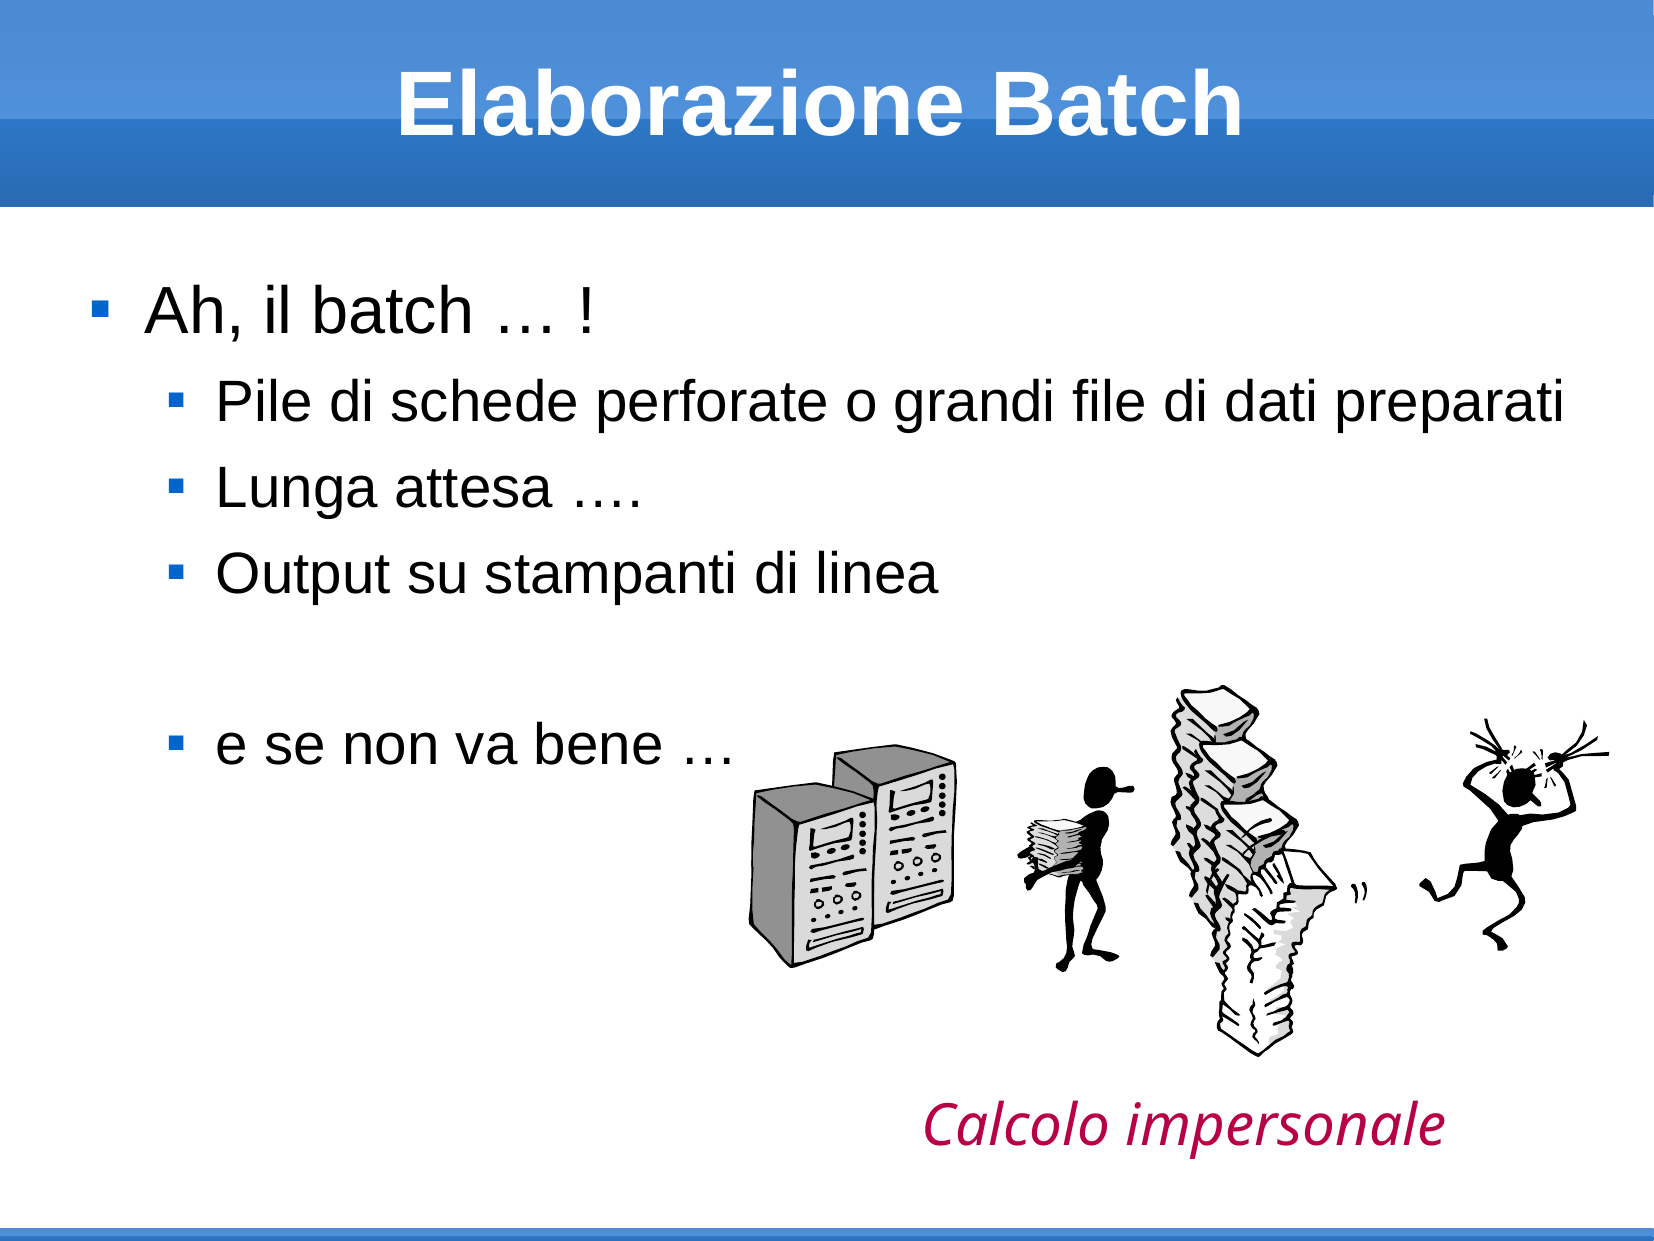

# Elaborazione Batch
Ah, il batch … !
Pile di schede perforate o grandi file di dati preparati
Lunga attesa ….
Output su stampanti di linea
e se non va bene …
Calcolo impersonale